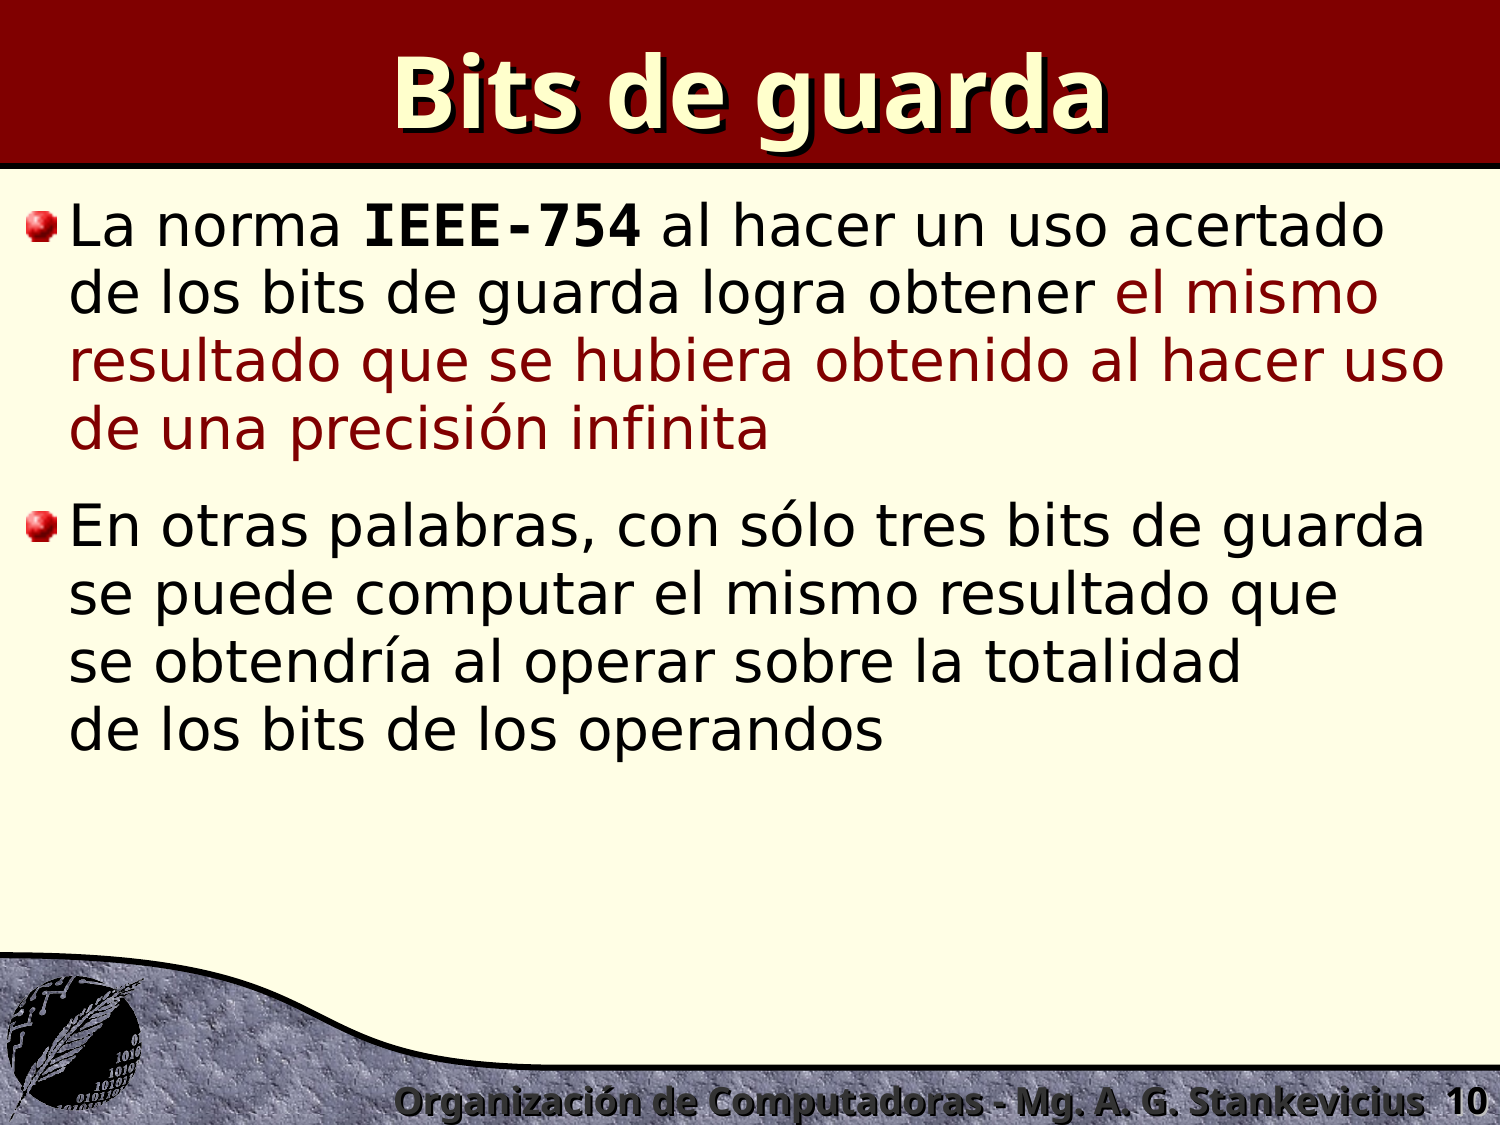

# Bits de guarda
La norma IEEE-754 al hacer un uso acertado
de los bits de guarda logra obtener el mismo resultado que se hubiera obtenido al hacer uso de una precisión infinita
En otras palabras, con sólo tres bits de guarda se puede computar el mismo resultado que
se obtendría al operar sobre la totalidad
de los bits de los operandos
10